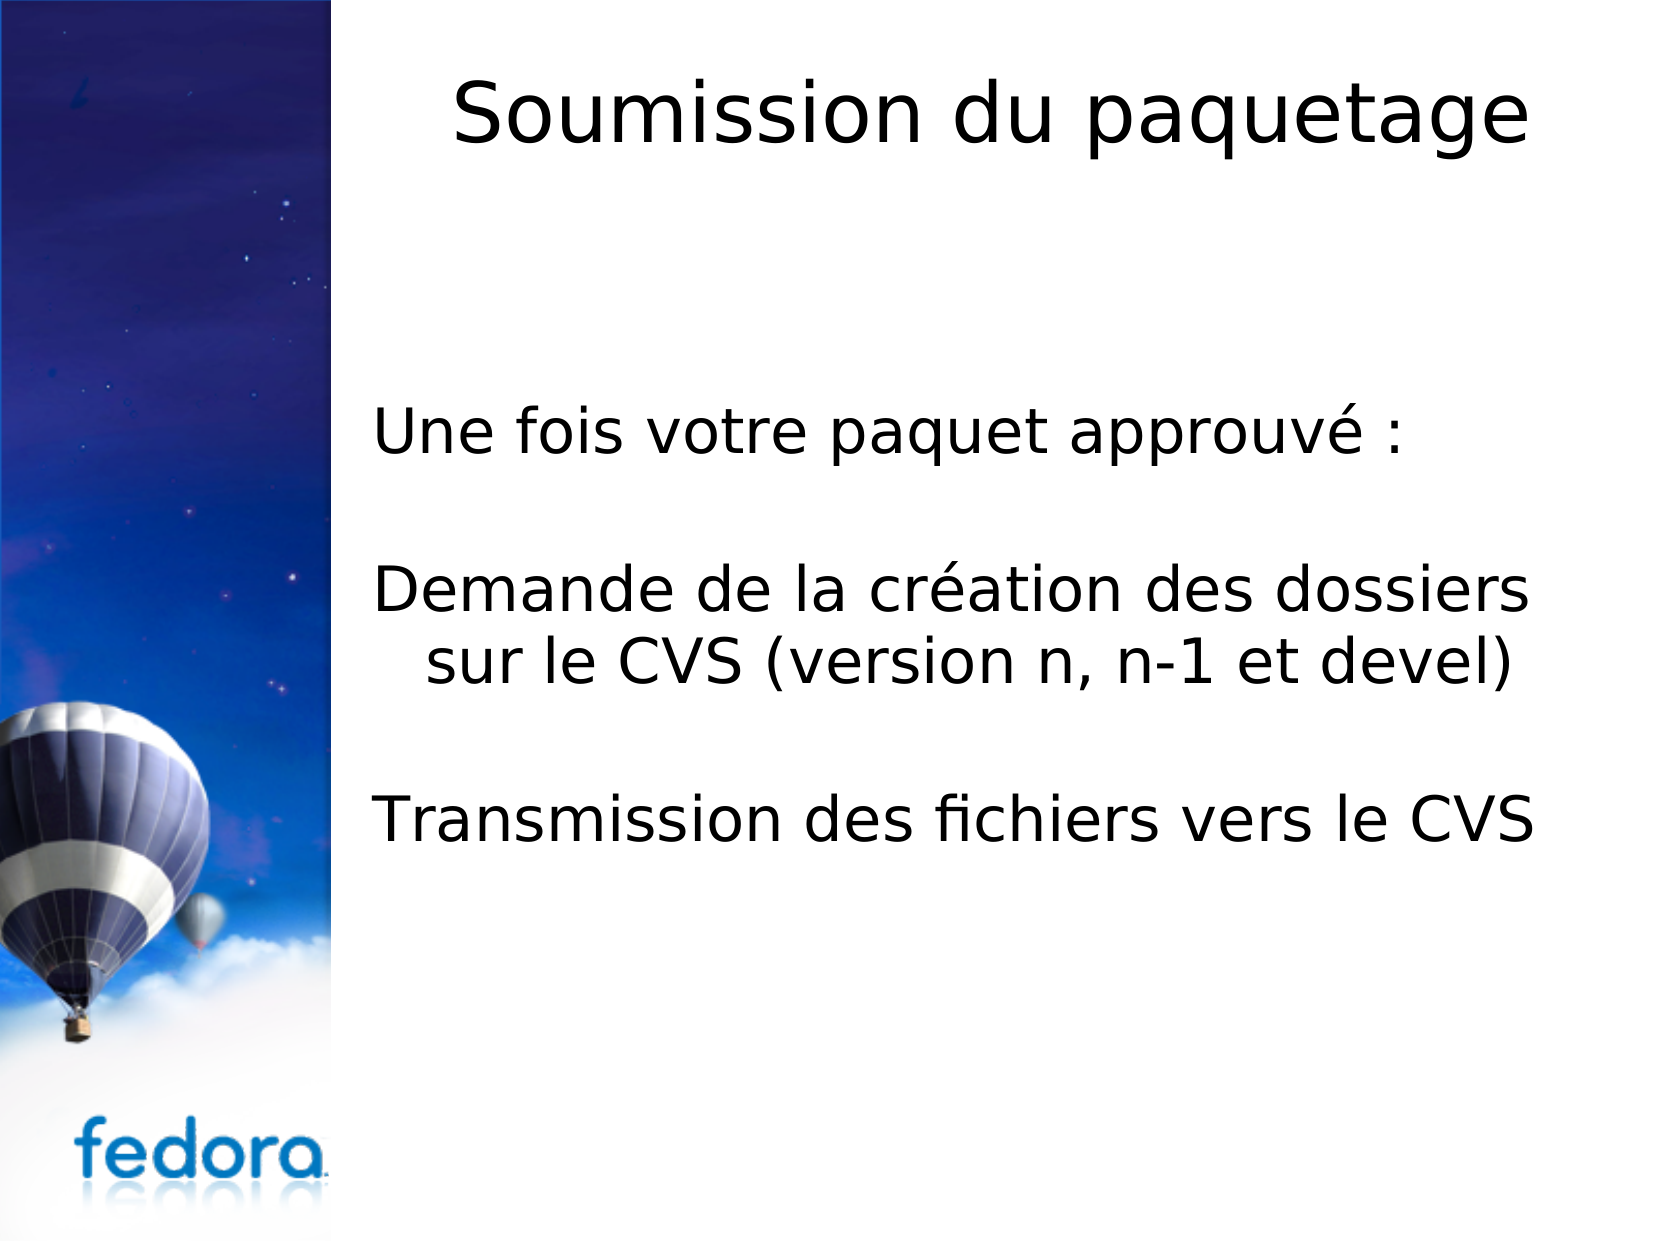

Soumission du paquetage
# Une fois votre paquet approuvé :
Demande de la création des dossiers sur le CVS (version n, n-1 et devel)
Transmission des fichiers vers le CVS